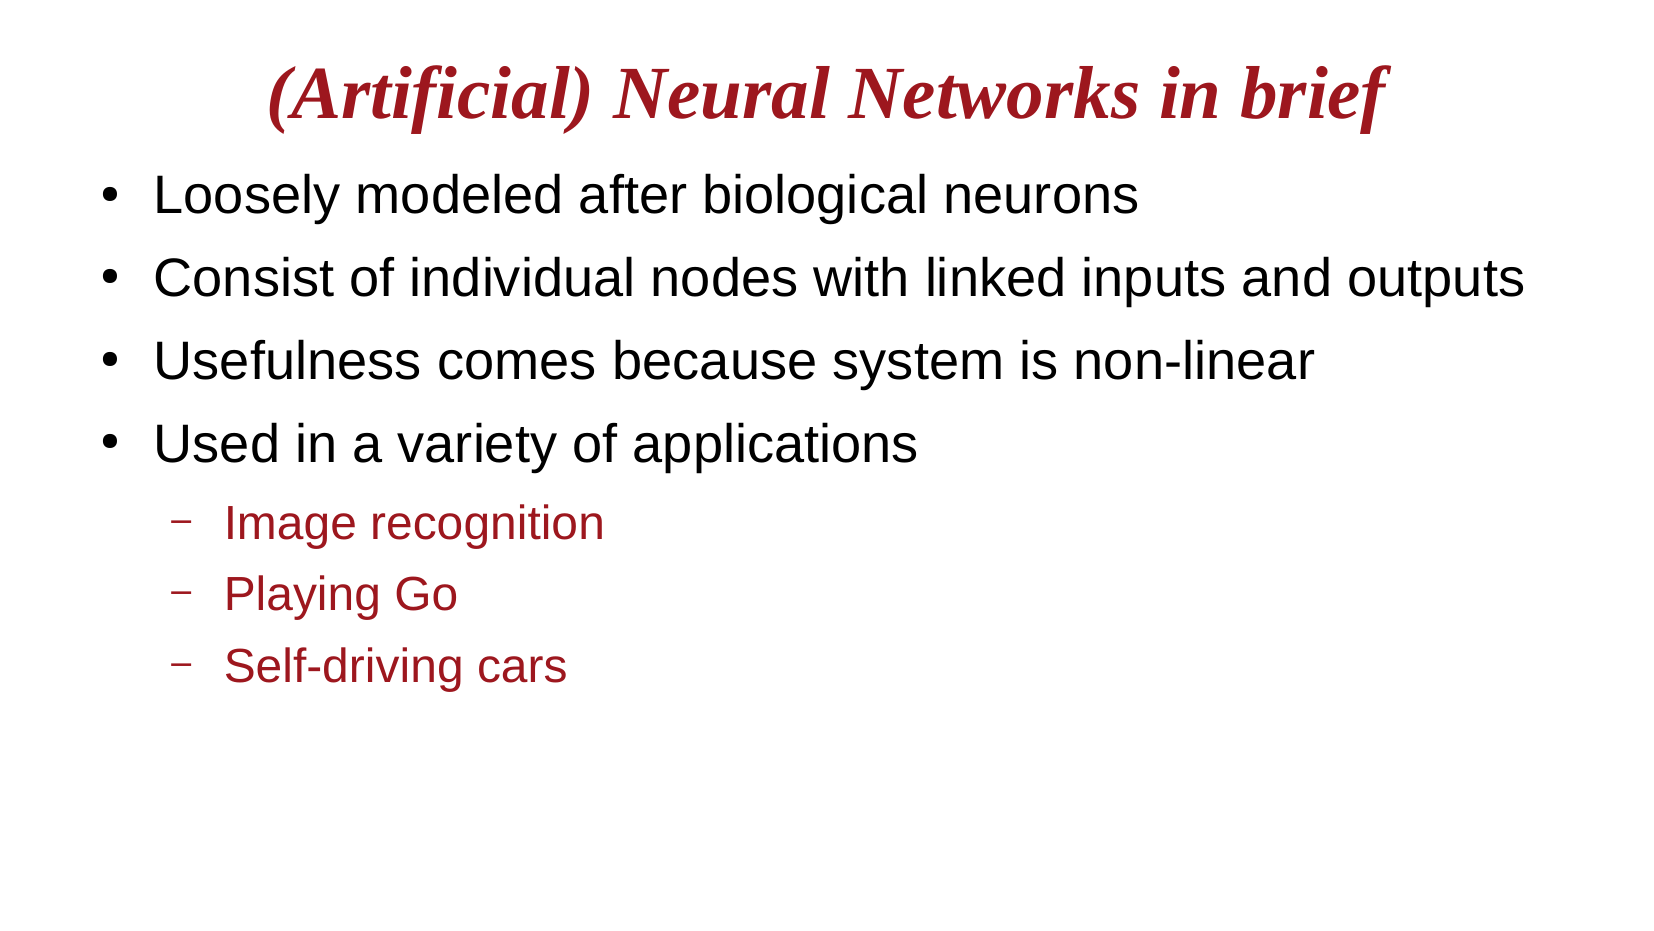

# (Artificial) Neural Networks in brief
Loosely modeled after biological neurons
Consist of individual nodes with linked inputs and outputs
Usefulness comes because system is non-linear
Used in a variety of applications
Image recognition
Playing Go
Self-driving cars